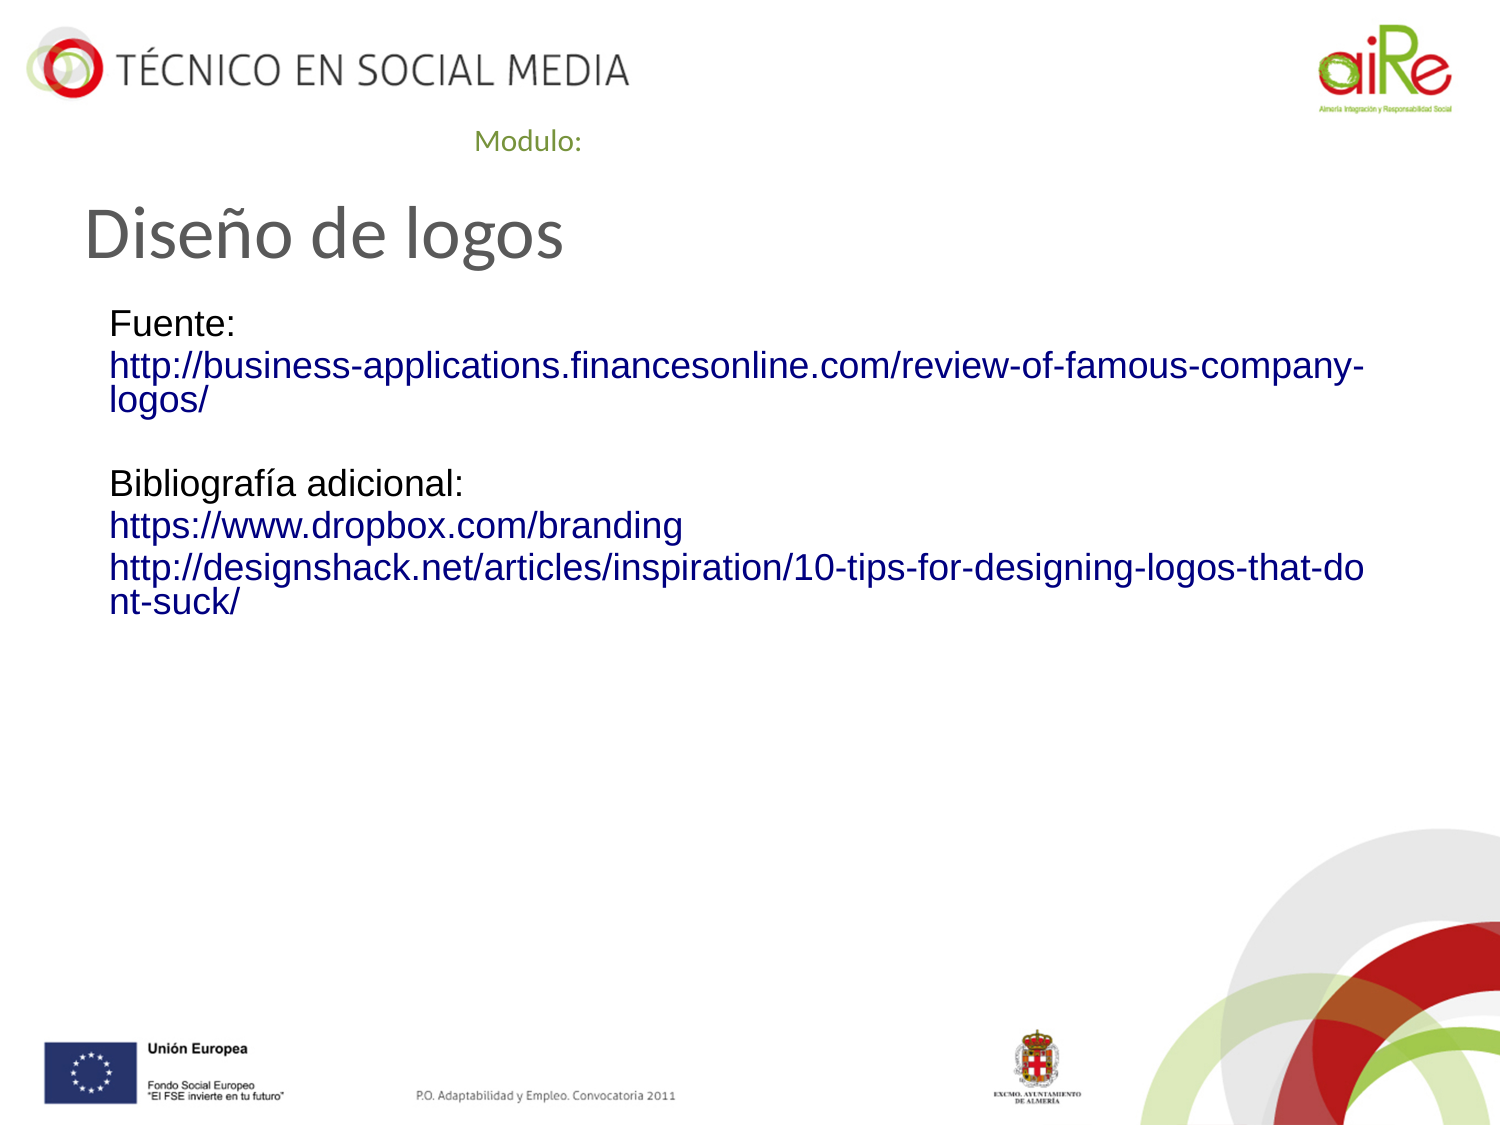

# Modulo:
Diseño de logos
Fuente: http://business-applications.financesonline.com/review-of-famous-company-logos/
Bibliografía adicional:
https://www.dropbox.com/branding
http://designshack.net/articles/inspiration/10-tips-for-designing-logos-that-dont-suck/